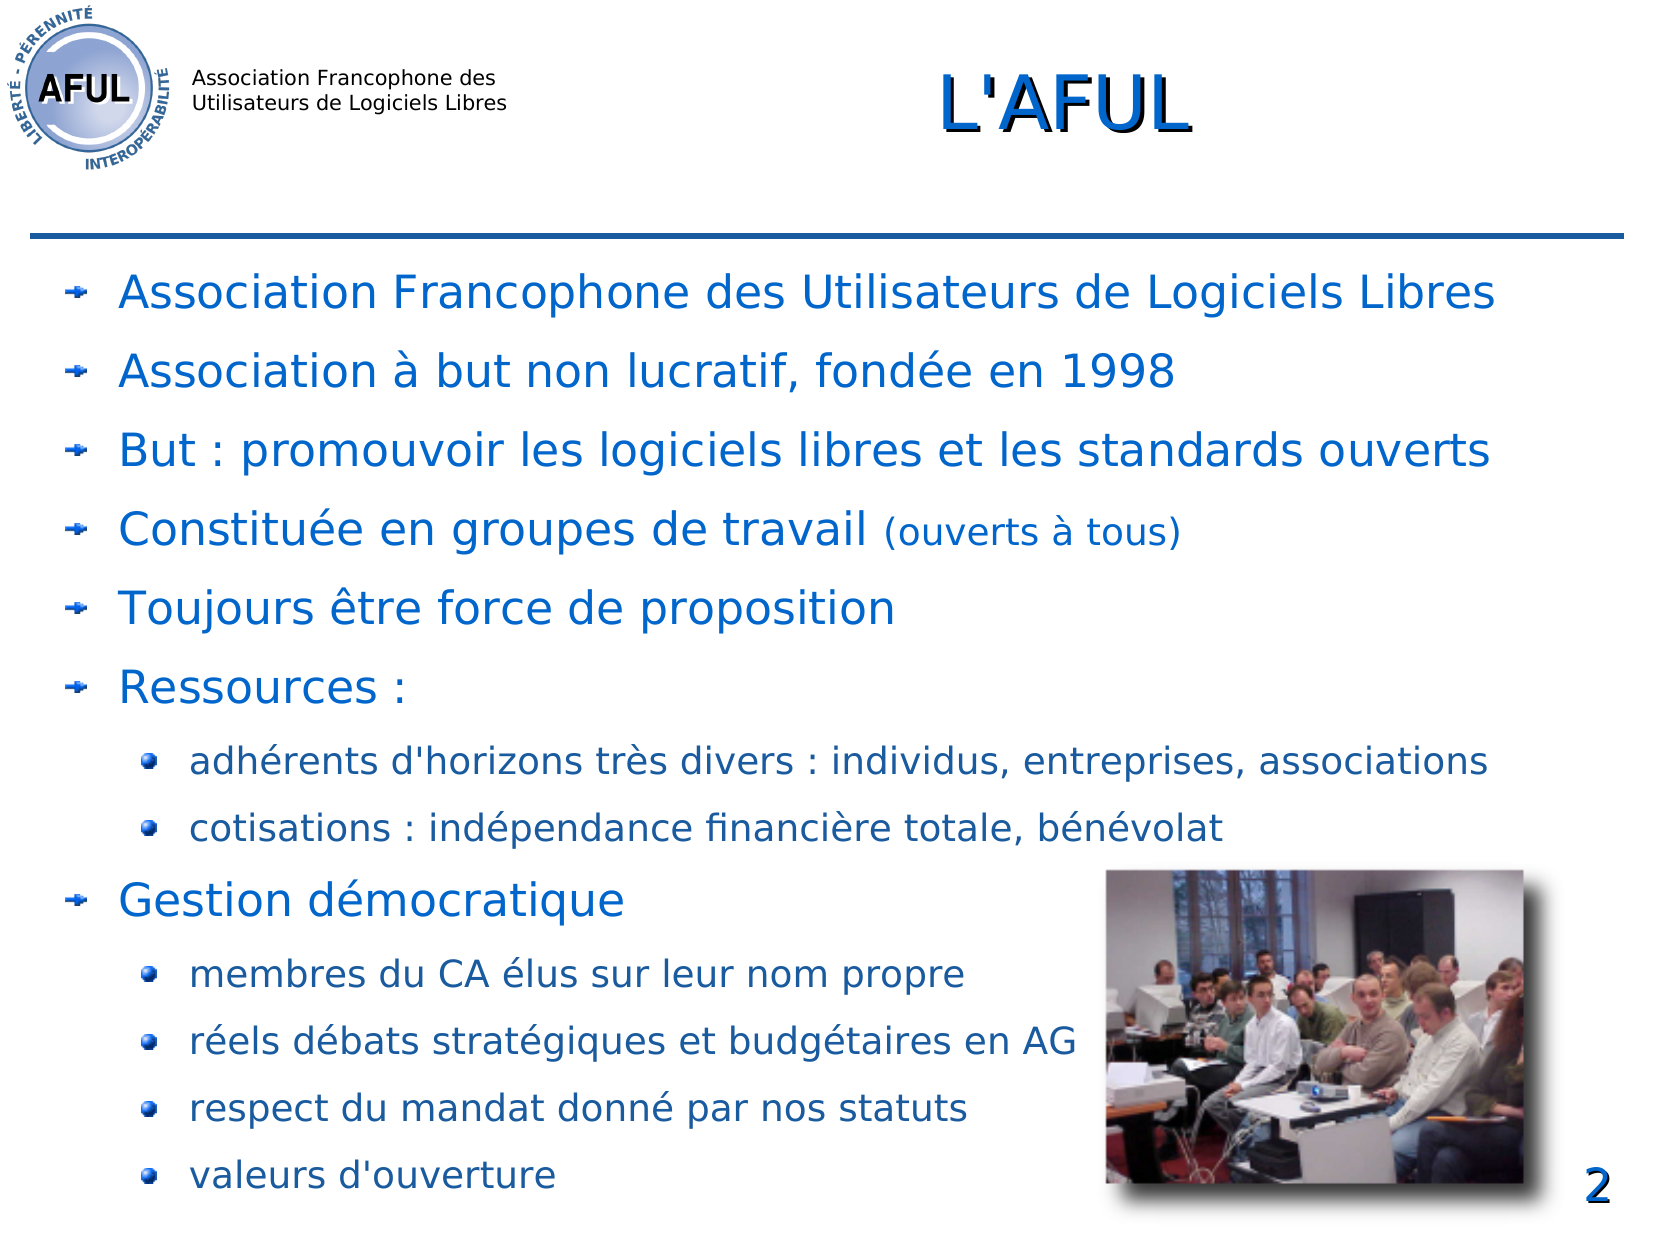

# L'AFUL
Association Francophone des Utilisateurs de Logiciels Libres
Association à but non lucratif, fondée en 1998
But : promouvoir les logiciels libres et les standards ouverts
Constituée en groupes de travail (ouverts à tous)
Toujours être force de proposition
Ressources :
adhérents d'horizons très divers : individus, entreprises, associations
cotisations : indépendance financière totale, bénévolat
Gestion démocratique
membres du CA élus sur leur nom propre
réels débats stratégiques et budgétaires en AG
respect du mandat donné par nos statuts
valeurs d'ouverture